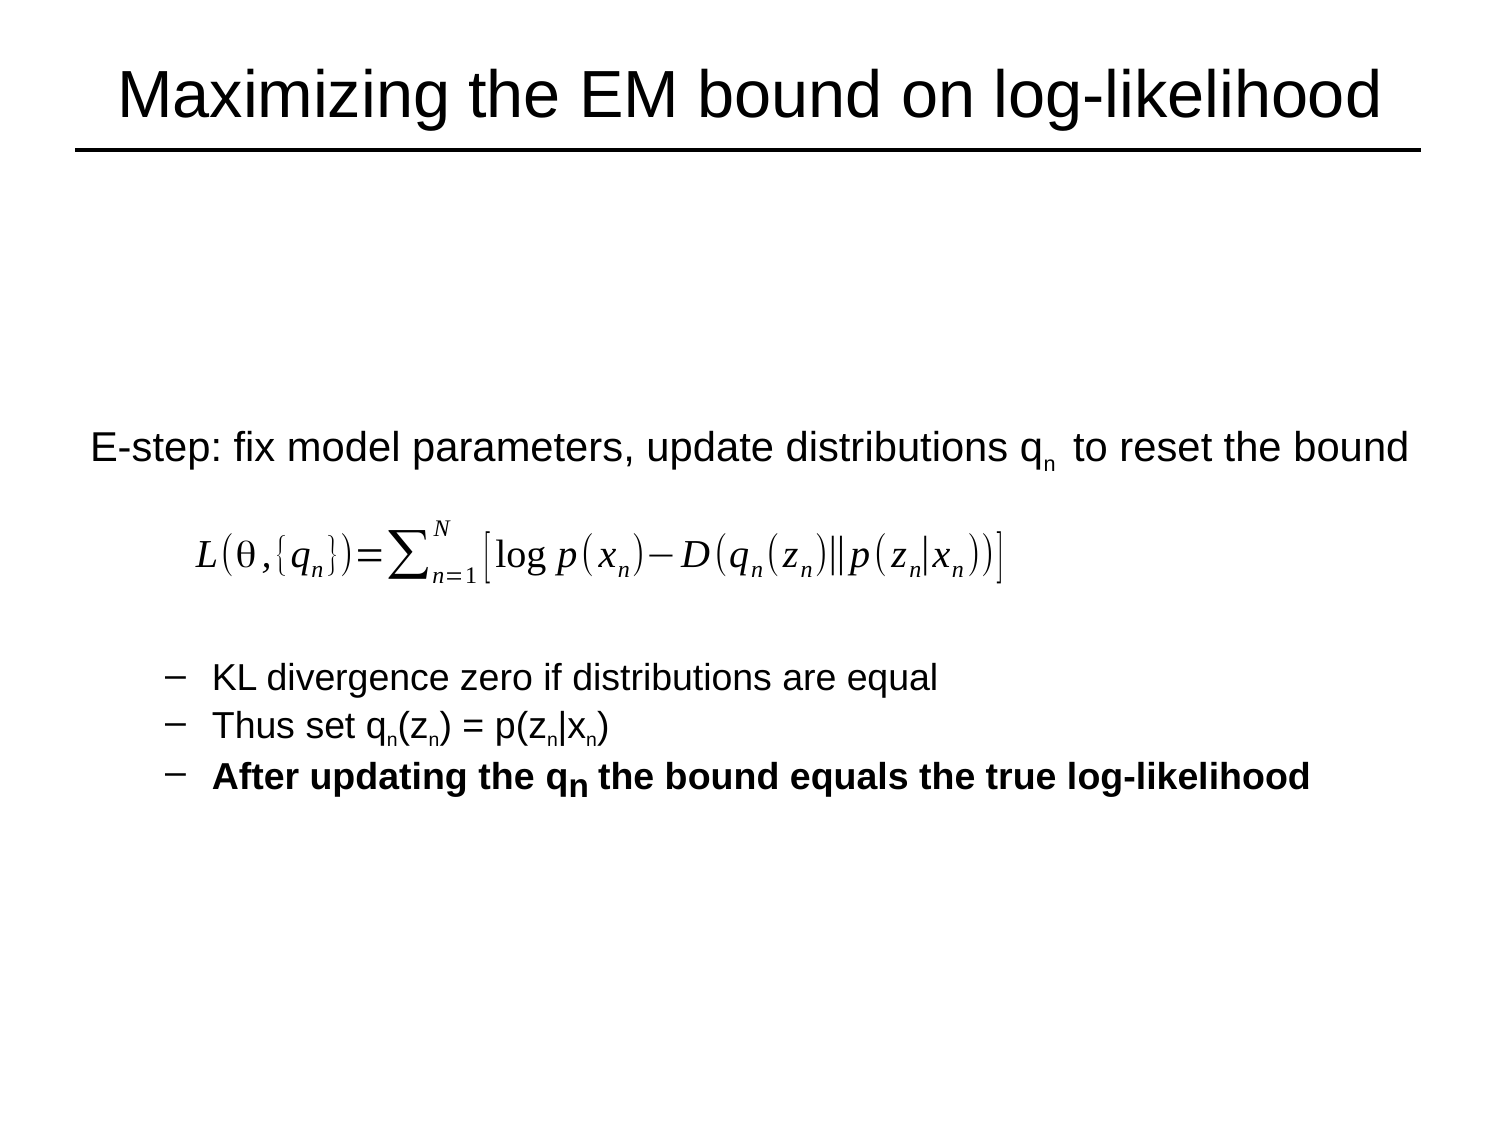

# Maximizing the EM bound on log-likelihood
E-step: fix model parameters, update distributions qn to reset the bound
KL divergence zero if distributions are equal
Thus set qn(zn) = p(zn|xn)
After updating the qn the bound equals the true log-likelihood